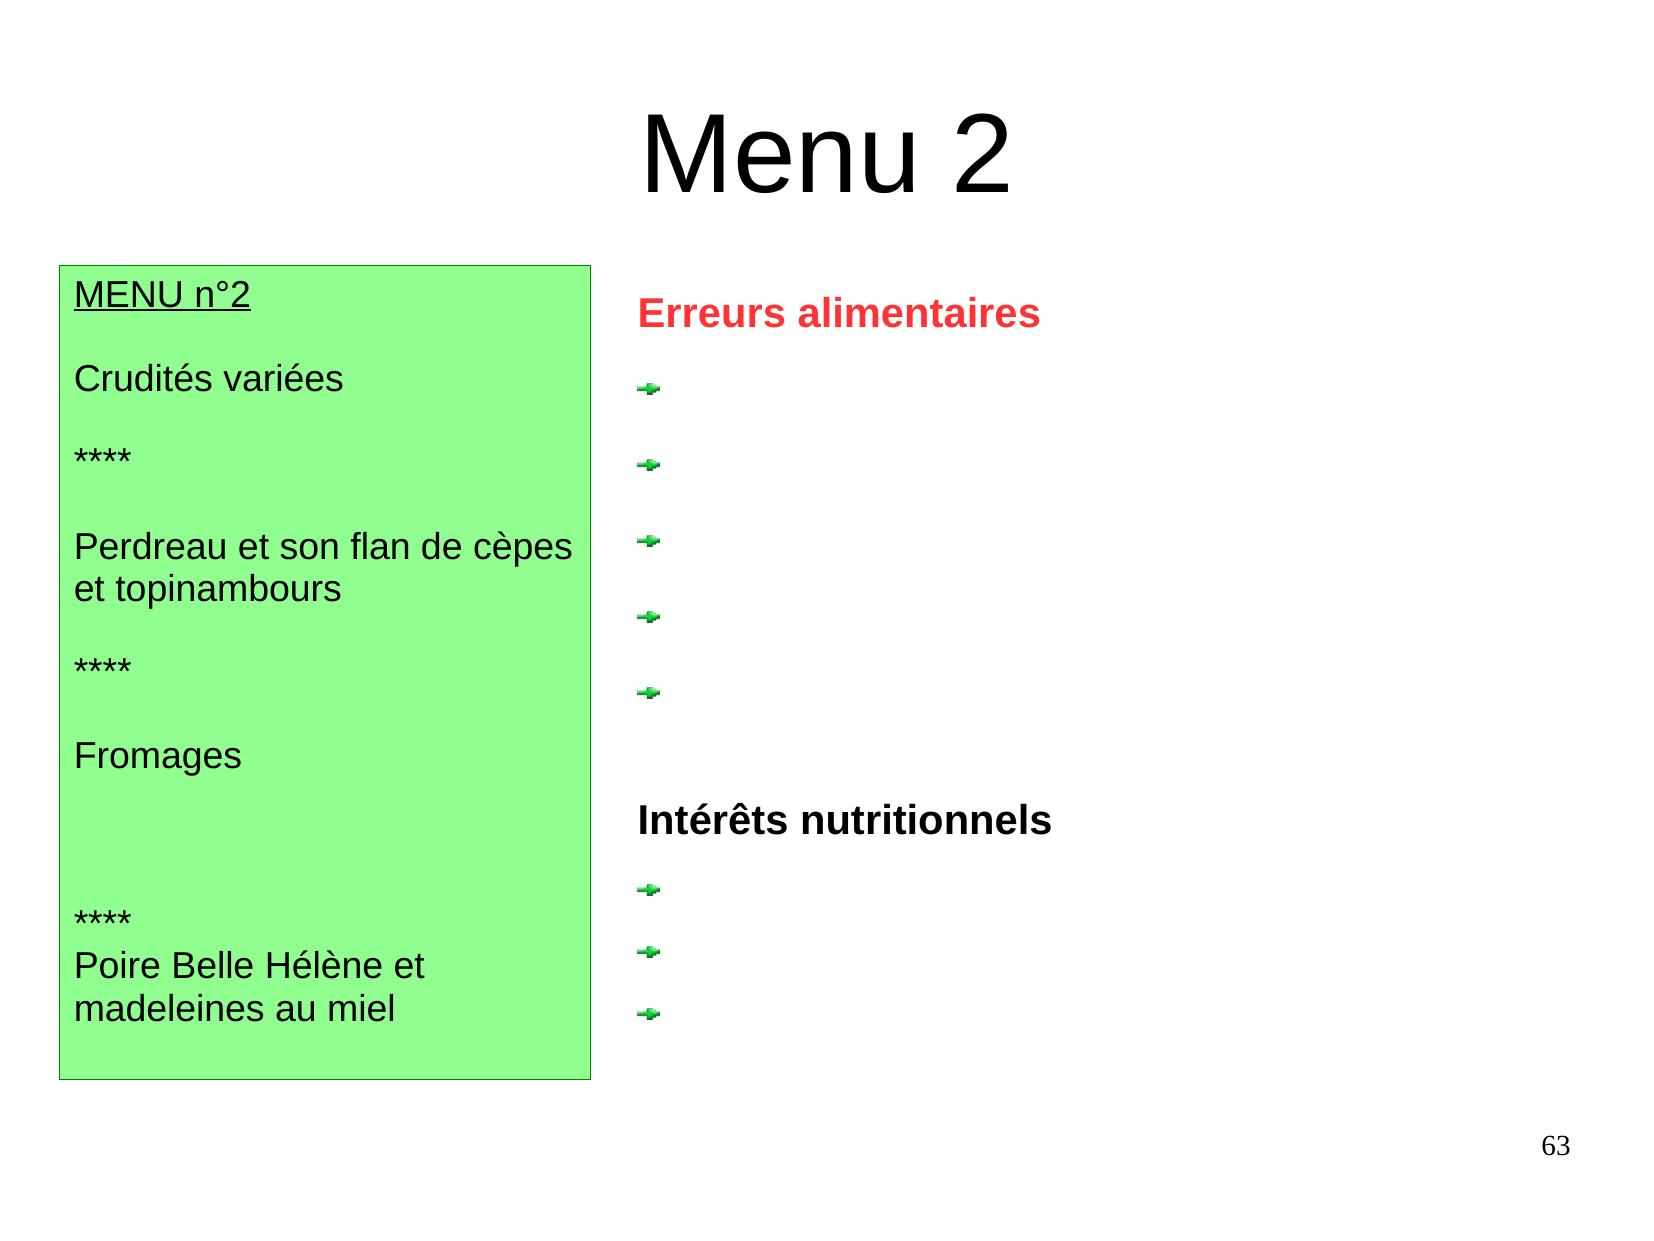

# Menu 2
MENU n°2
Crudités variées
****
Perdreau et son flan de cèpes et topinambours
****
Fromages
****
Poire Belle Hélène et madeleines au miel
Erreurs alimentaires
Intérêts nutritionnels
63